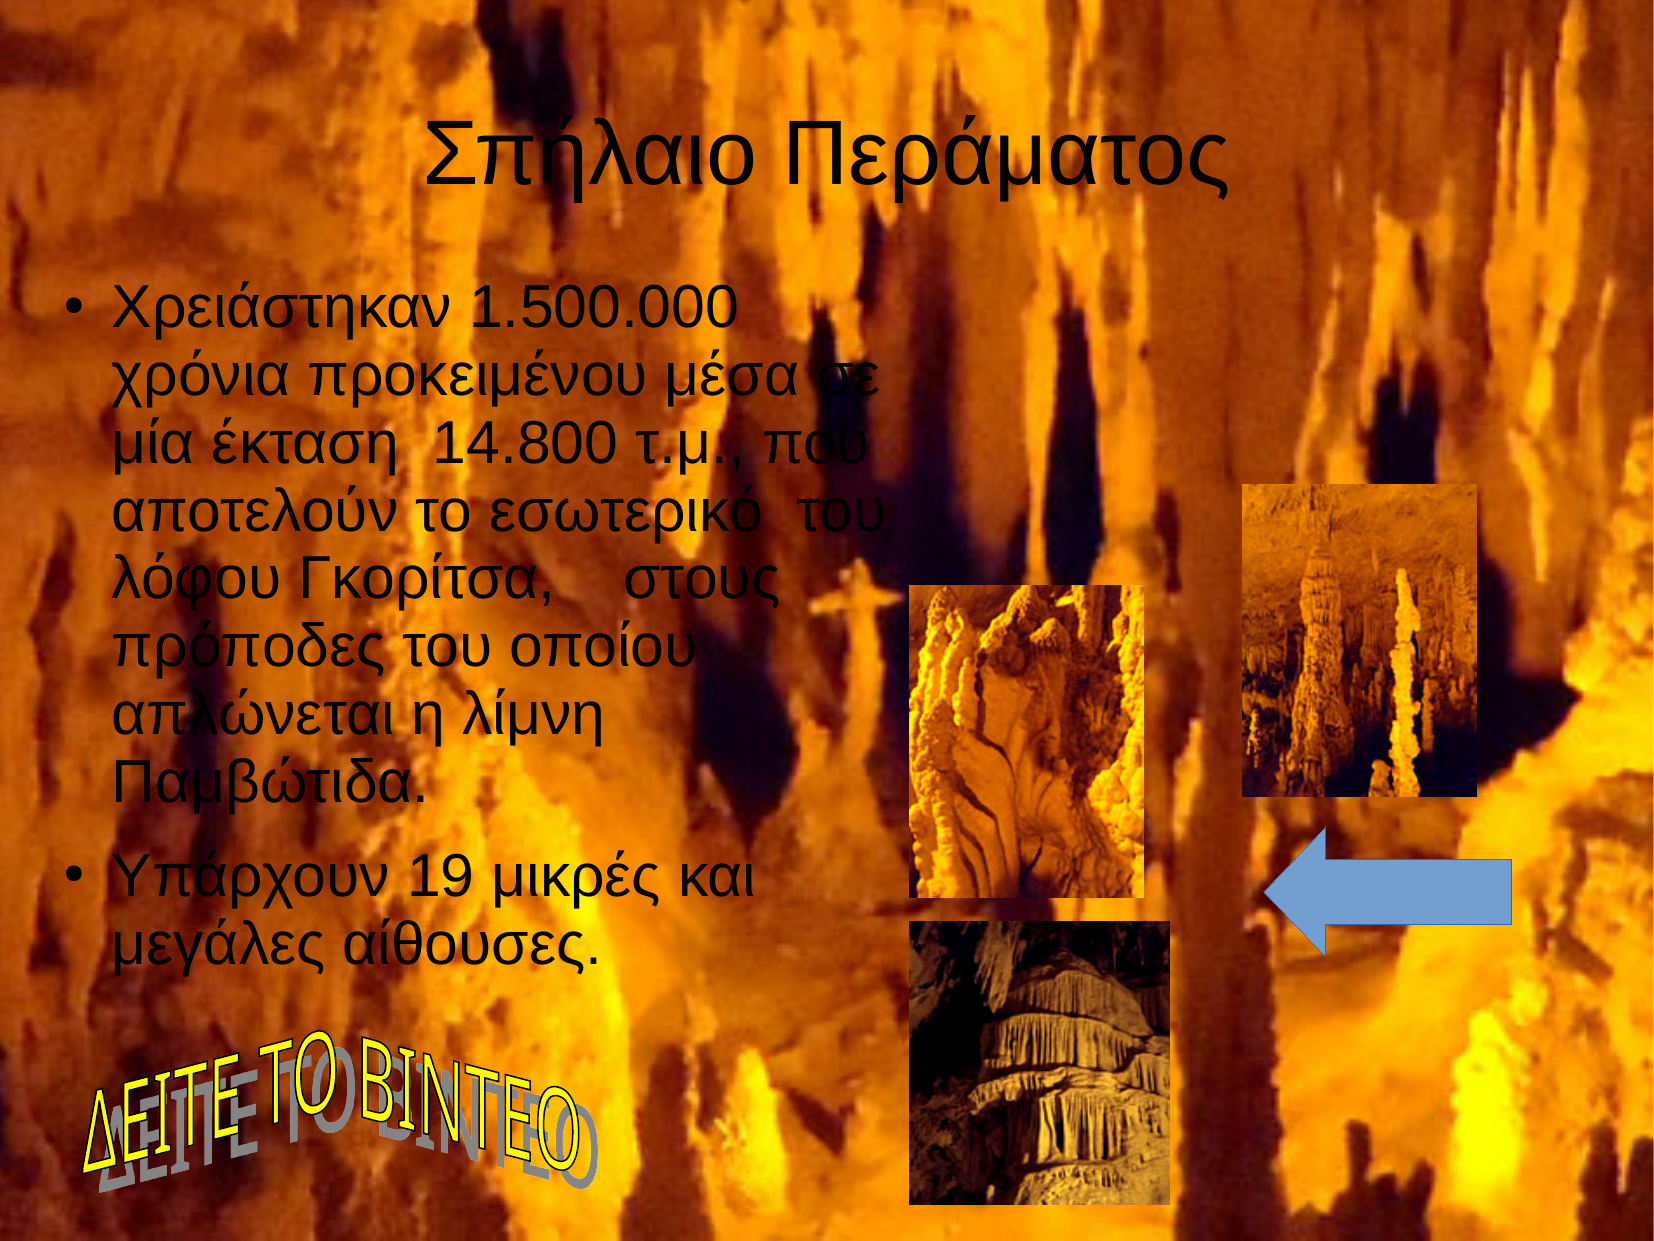

# Σπήλαιο Περάματος
Χρειάστηκαν 1.500.000 χρόνια προκειμένου μέσα σε μία έκταση 14.800 τ.μ., που αποτελούν το εσωτερικό του λόφου Γκορίτσα, στους πρόποδες του οποίου απλώνεται η λίμνη Παμβώτιδα.
Υπάρχουν 19 μικρές και μεγάλες αίθουσες.
ΔΕΙΤΕ ΤΟ ΒΙΝΤΕΟ